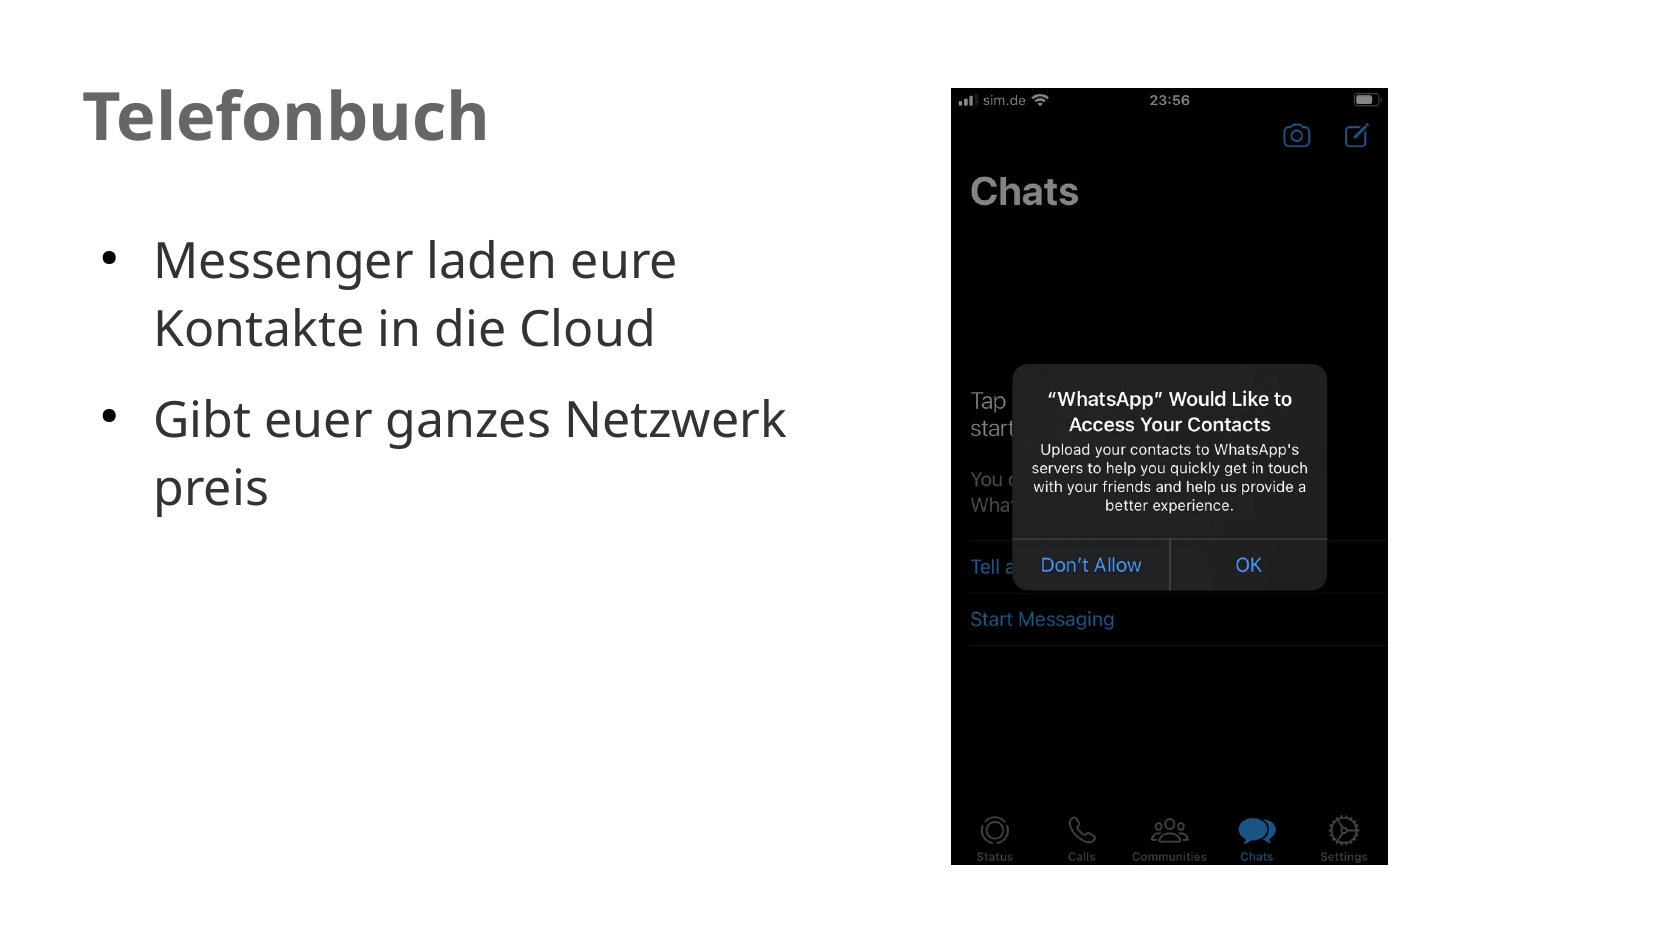

# Telefonbuch
Messenger laden eure Kontakte in die Cloud
Gibt euer ganzes Netzwerk preis